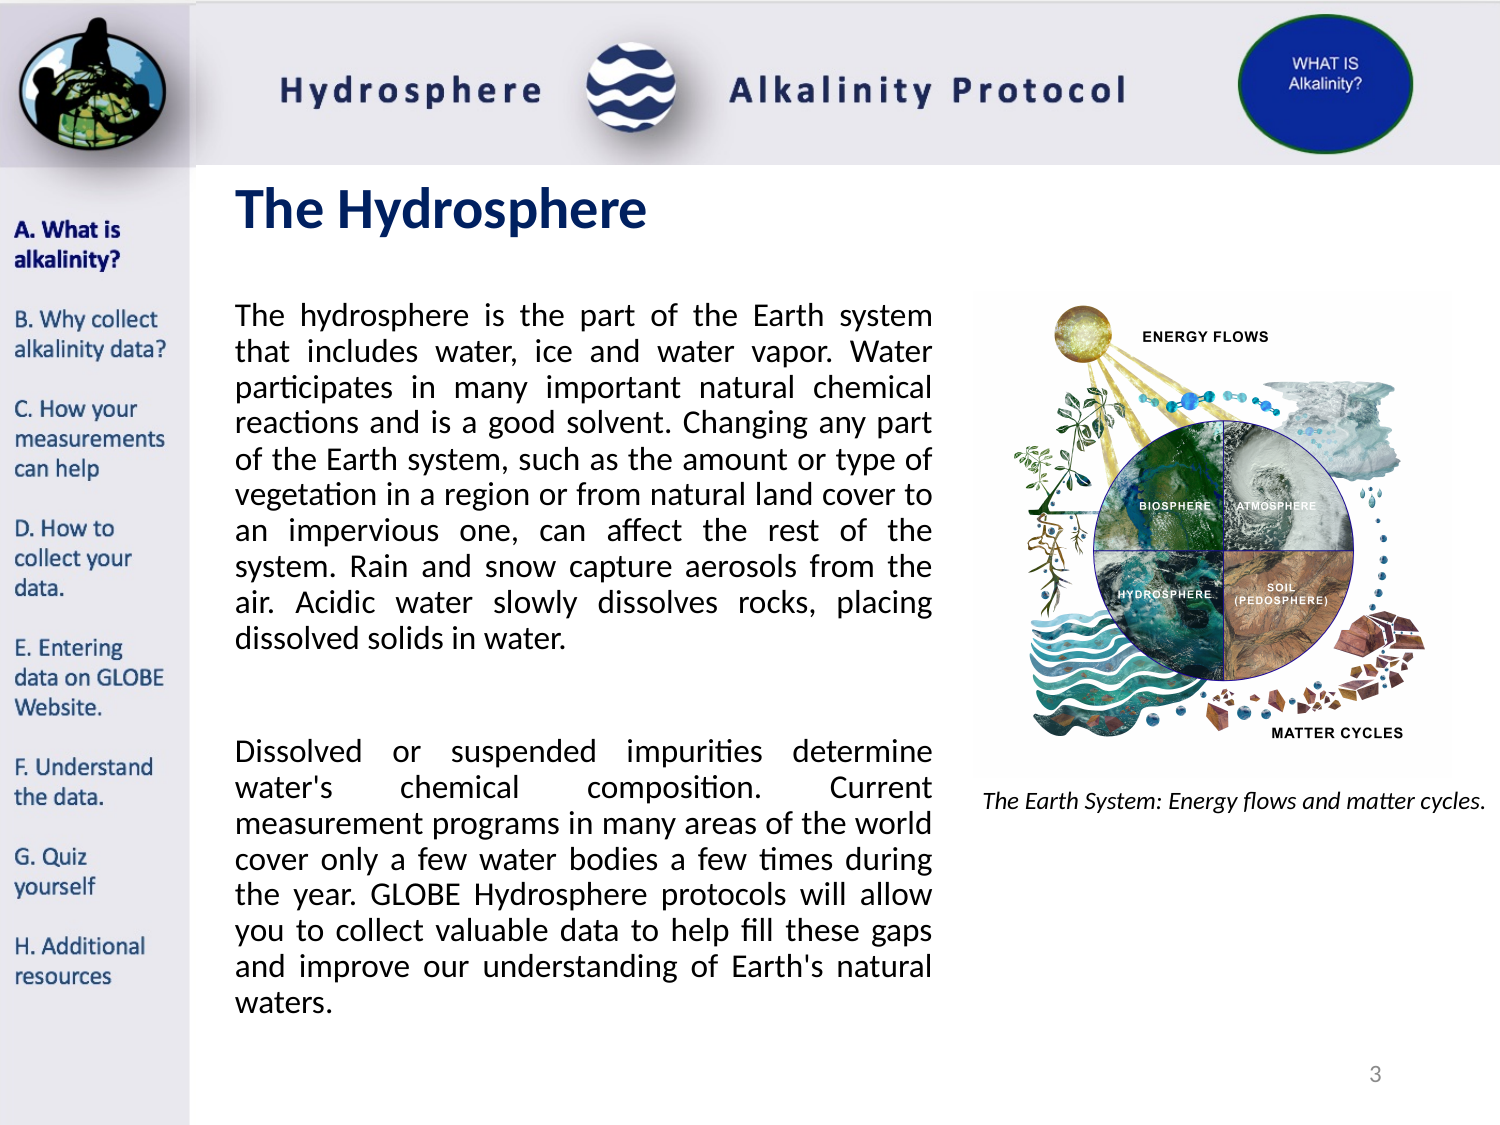

# The Hydrosphere
The hydrosphere is the part of the Earth system that includes water, ice and water vapor. Water participates in many important natural chemical reactions and is a good solvent. Changing any part of the Earth system, such as the amount or type of vegetation in a region or from natural land cover to an impervious one, can affect the rest of the system. Rain and snow capture aerosols from the air. Acidic water slowly dissolves rocks, placing dissolved solids in water.
Dissolved or suspended impurities determine water's chemical composition. Current measurement programs in many areas of the world cover only a few water bodies a few times during the year. GLOBE Hydrosphere protocols will allow you to collect valuable data to help fill these gaps and improve our understanding of Earth's natural waters.
The Earth System: Energy flows and matter cycles.